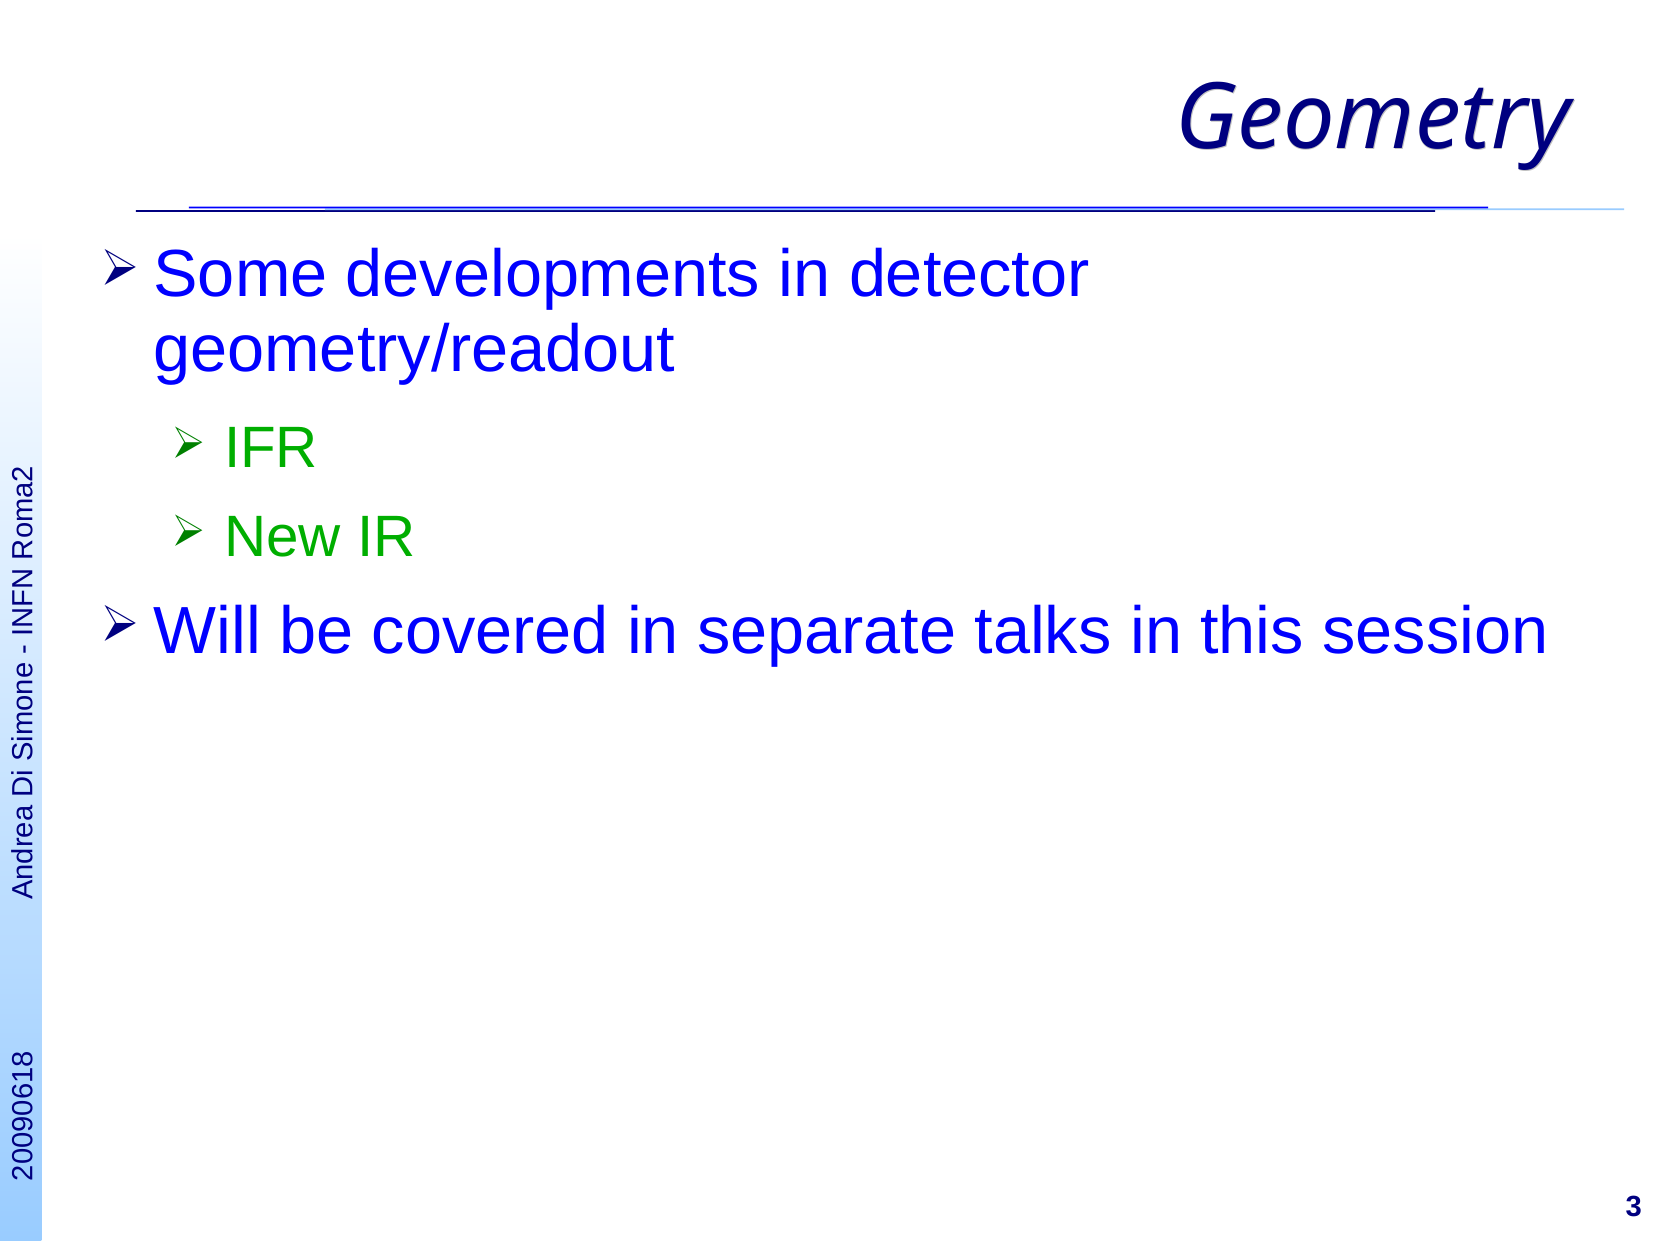

# Geometry
Some developments in detector geometry/readout
IFR
New IR
Will be covered in separate talks in this session
Andrea Di Simone - INFN Roma2
20090618
3